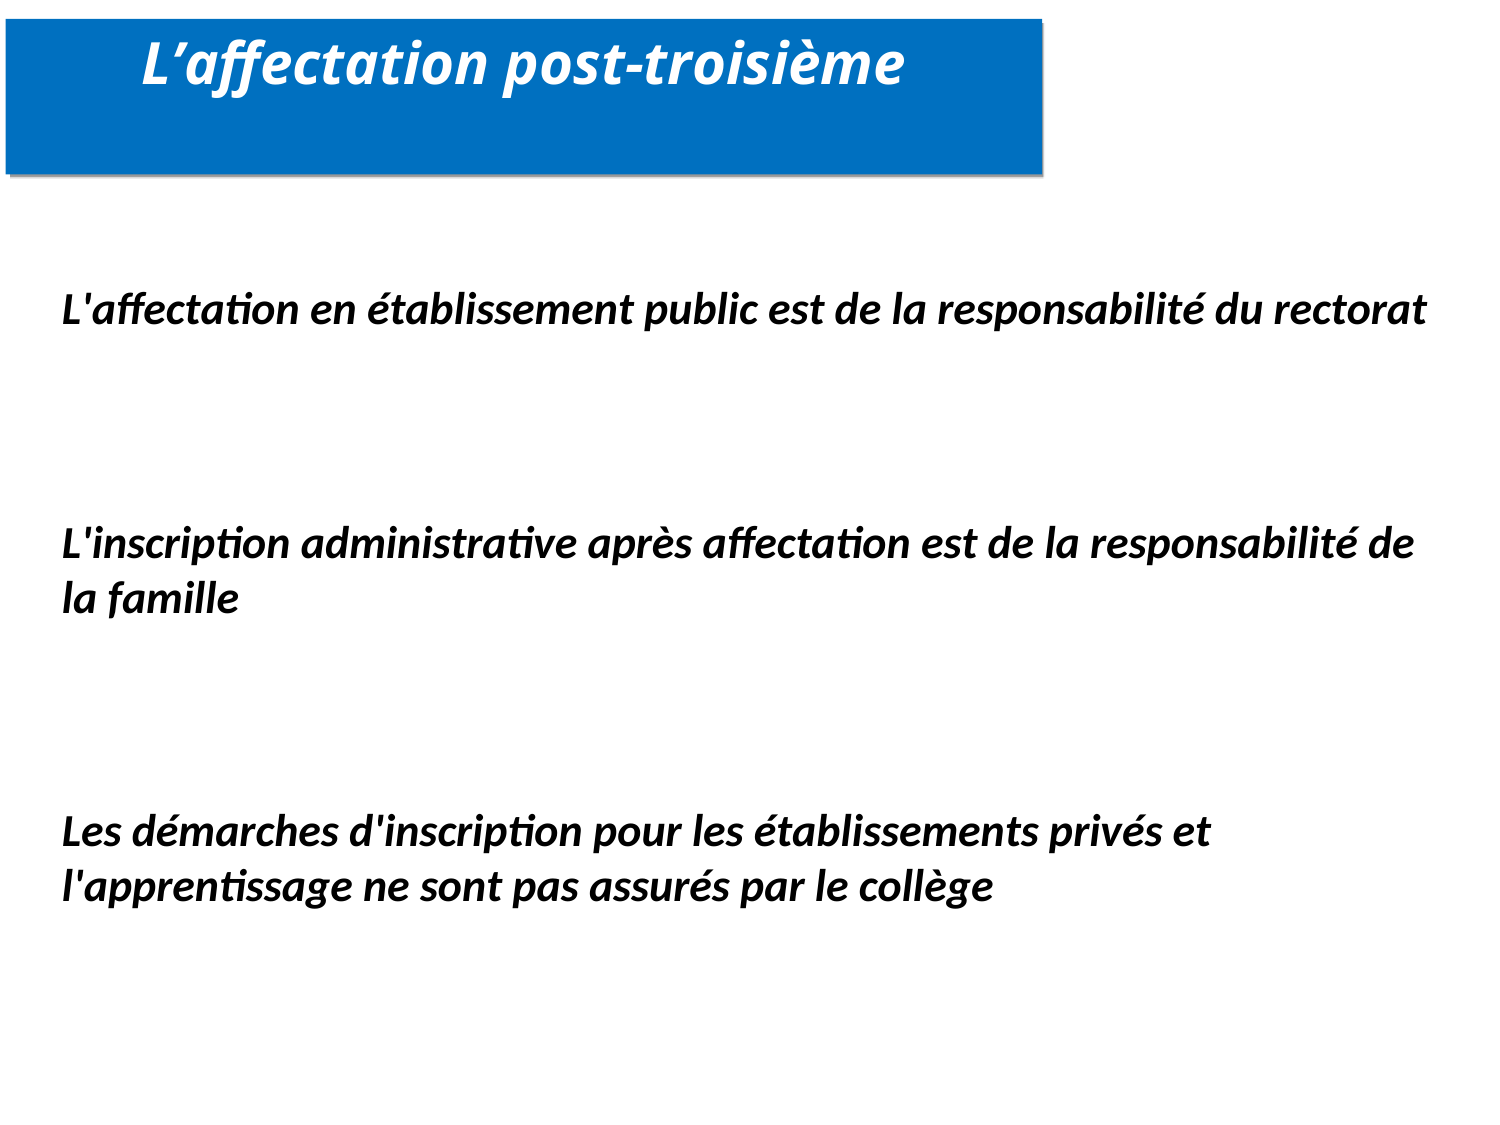

L’affectation post-troisième
L'affectation en établissement public est de la responsabilité du rectorat
L'inscription administrative après affectation est de la responsabilité de la famille
Les démarches d'inscription pour les établissements privés et l'apprentissage ne sont pas assurés par le collège